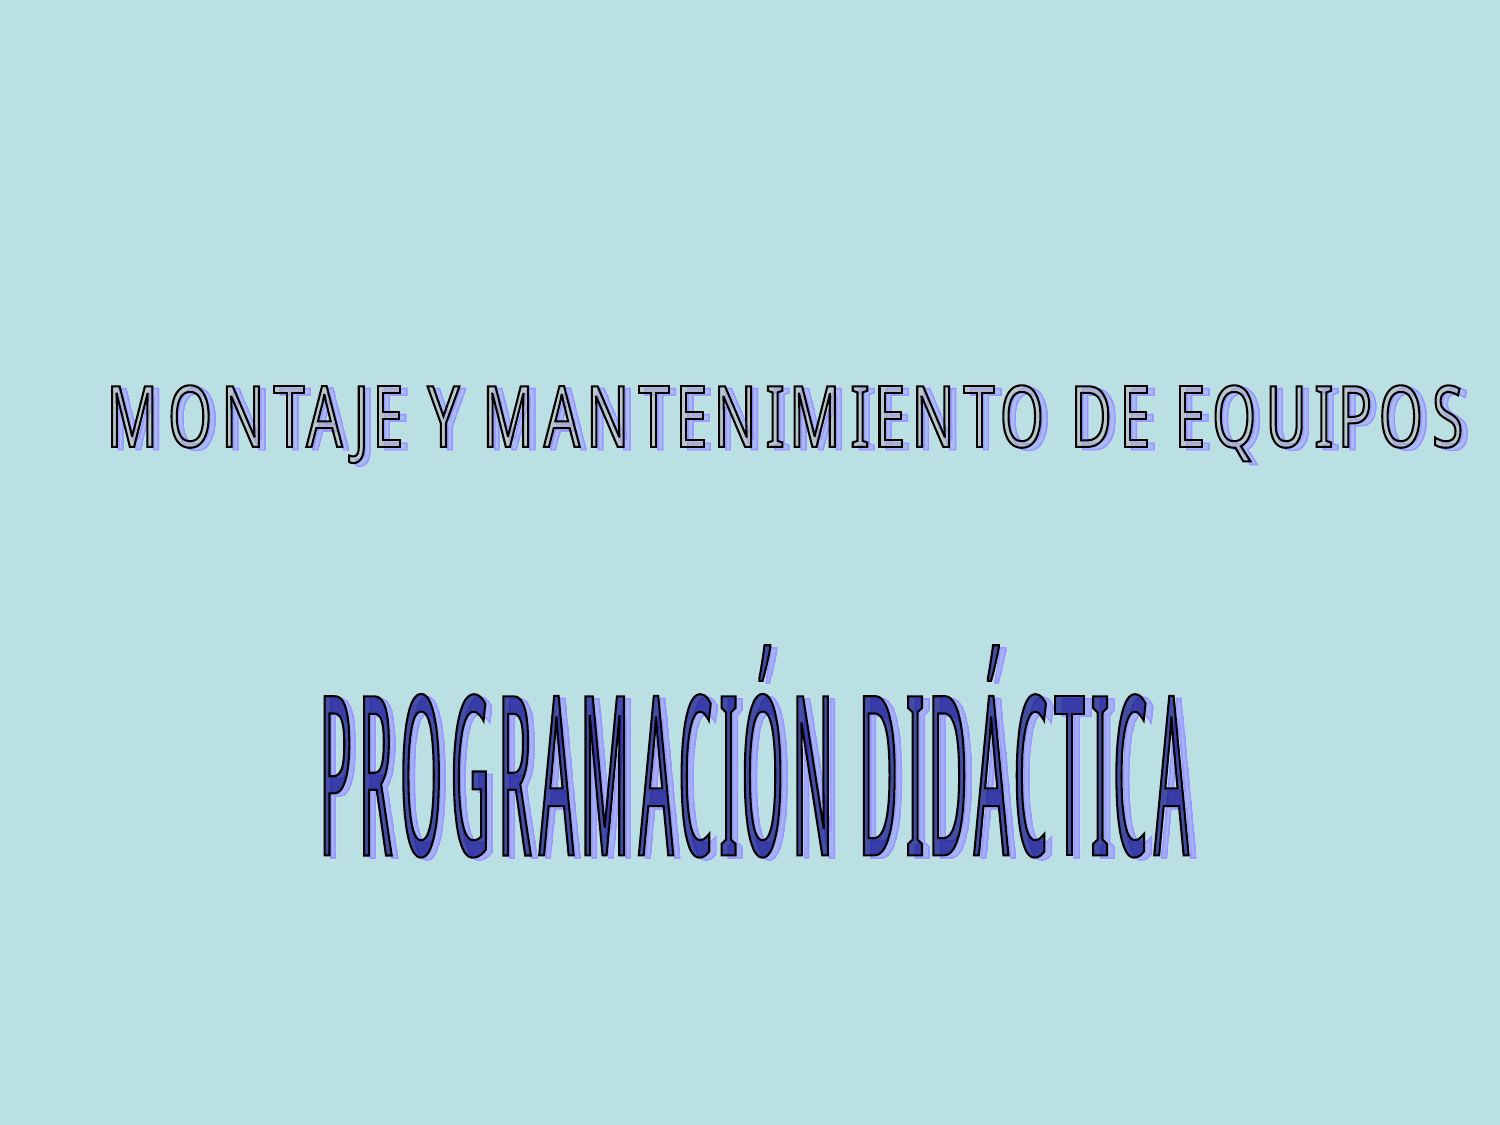

MONTAJE Y MANTENIMIENTO DE EQUIPOS
PROGRAMACIÓN DIDÁCTICA